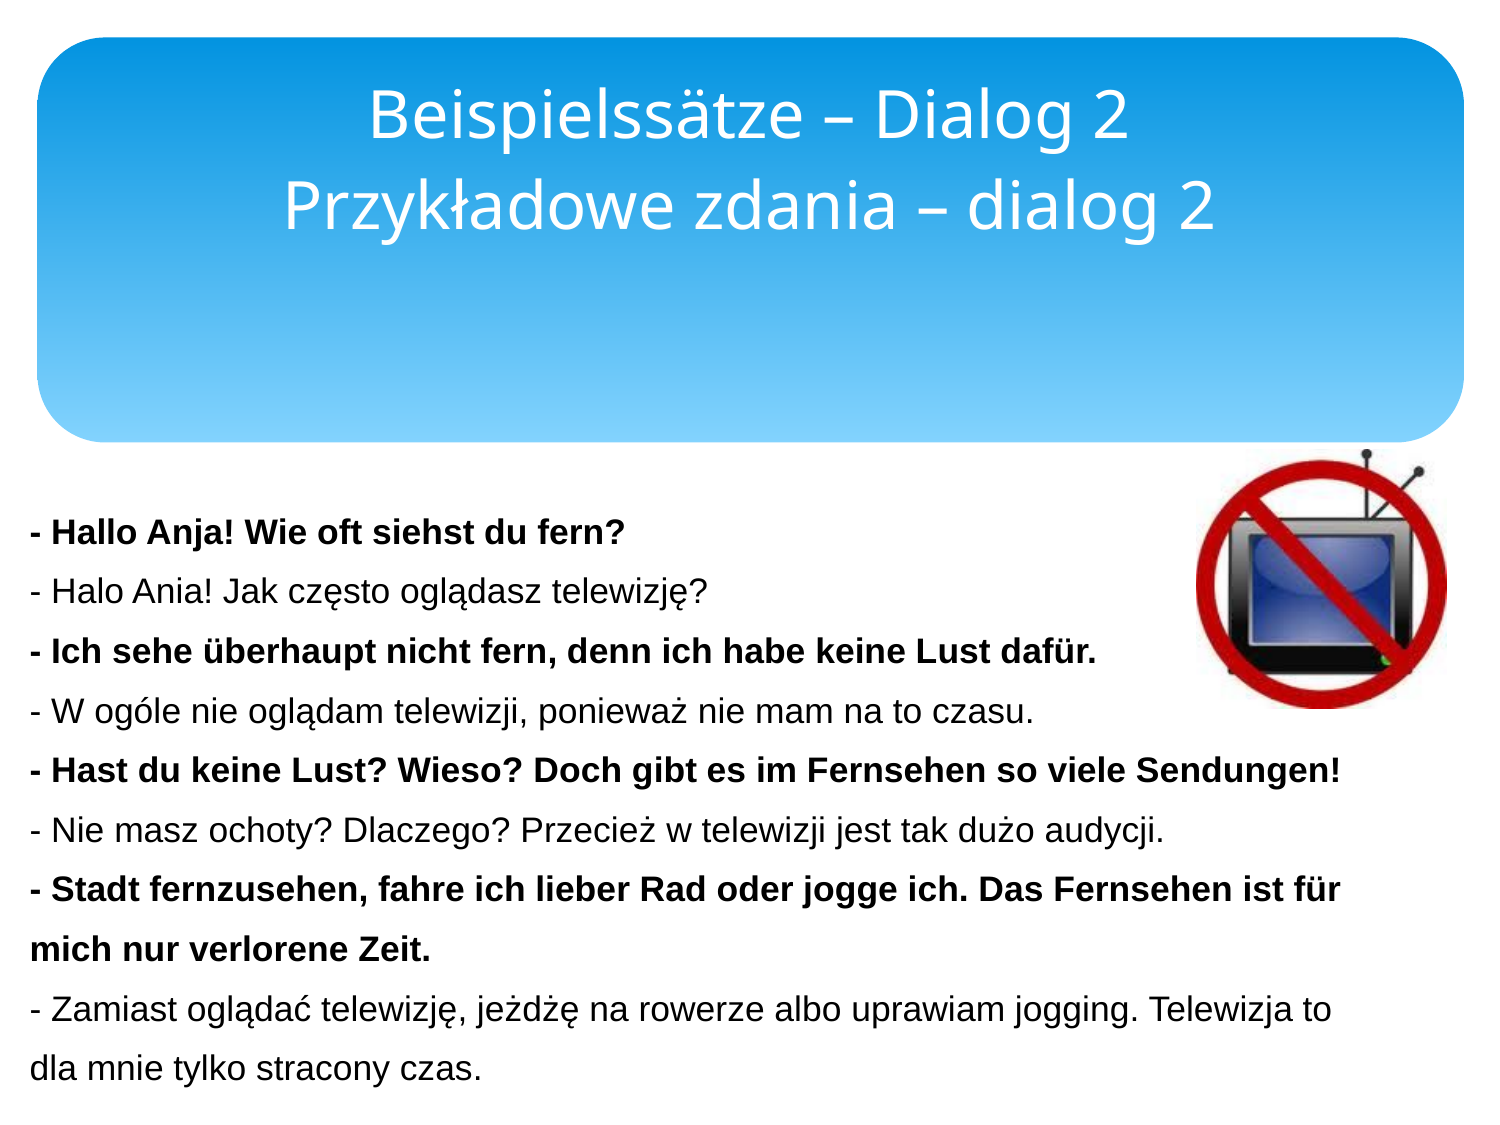

# Beispielssätze – Dialog 2 Przykładowe zdania – dialog 2
- Hallo Anja! Wie oft siehst du fern?
- Halo Ania! Jak często oglądasz telewizję?
- Ich sehe überhaupt nicht fern, denn ich habe keine Lust dafür.
- W ogóle nie oglądam telewizji, ponieważ nie mam na to czasu.
- Hast du keine Lust? Wieso? Doch gibt es im Fernsehen so viele Sendungen!
- Nie masz ochoty? Dlaczego? Przecież w telewizji jest tak dużo audycji.
- Stadt fernzusehen, fahre ich lieber Rad oder jogge ich. Das Fernsehen ist für mich nur verlorene Zeit.
- Zamiast oglądać telewizję, jeżdżę na rowerze albo uprawiam jogging. Telewizja to dla mnie tylko stracony czas.